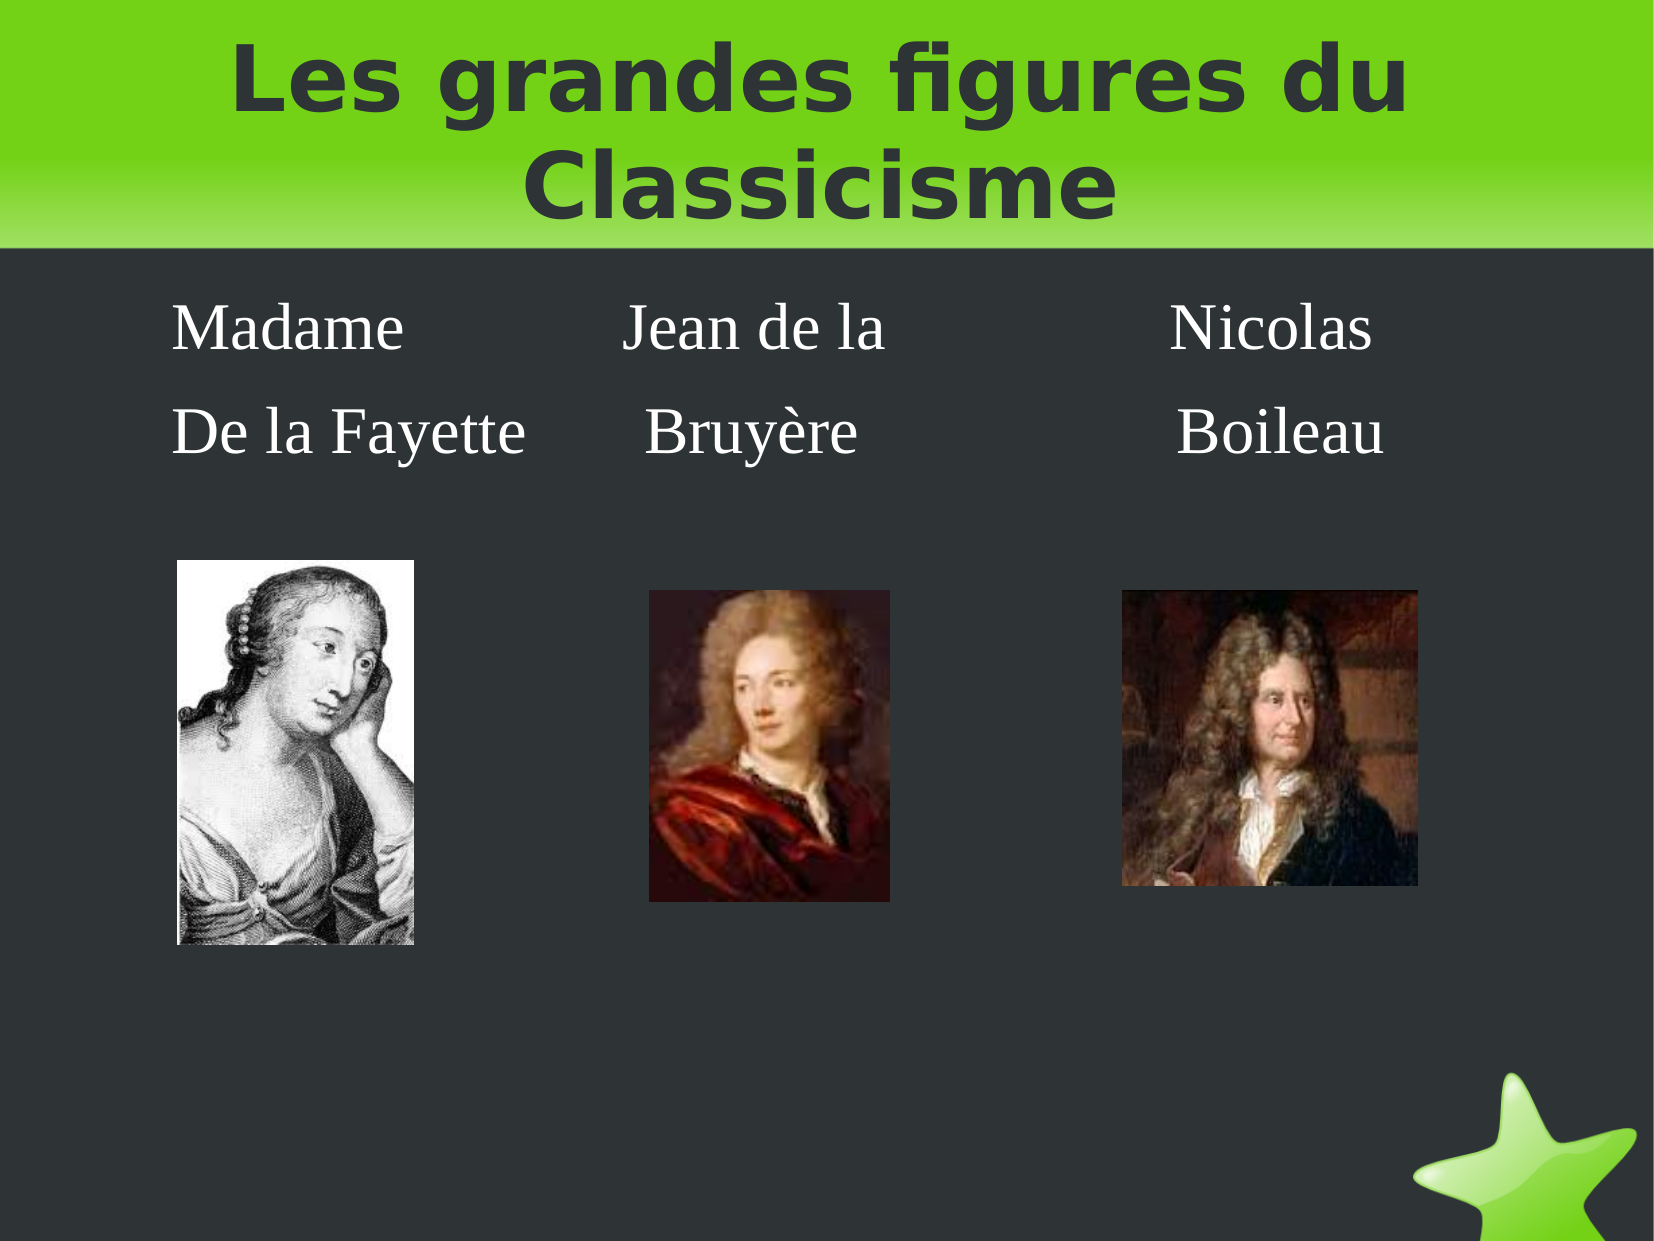

# Les grandes figures du Classicisme
Madame Jean de la Nicolas
De la Fayette Bruyère Boileau